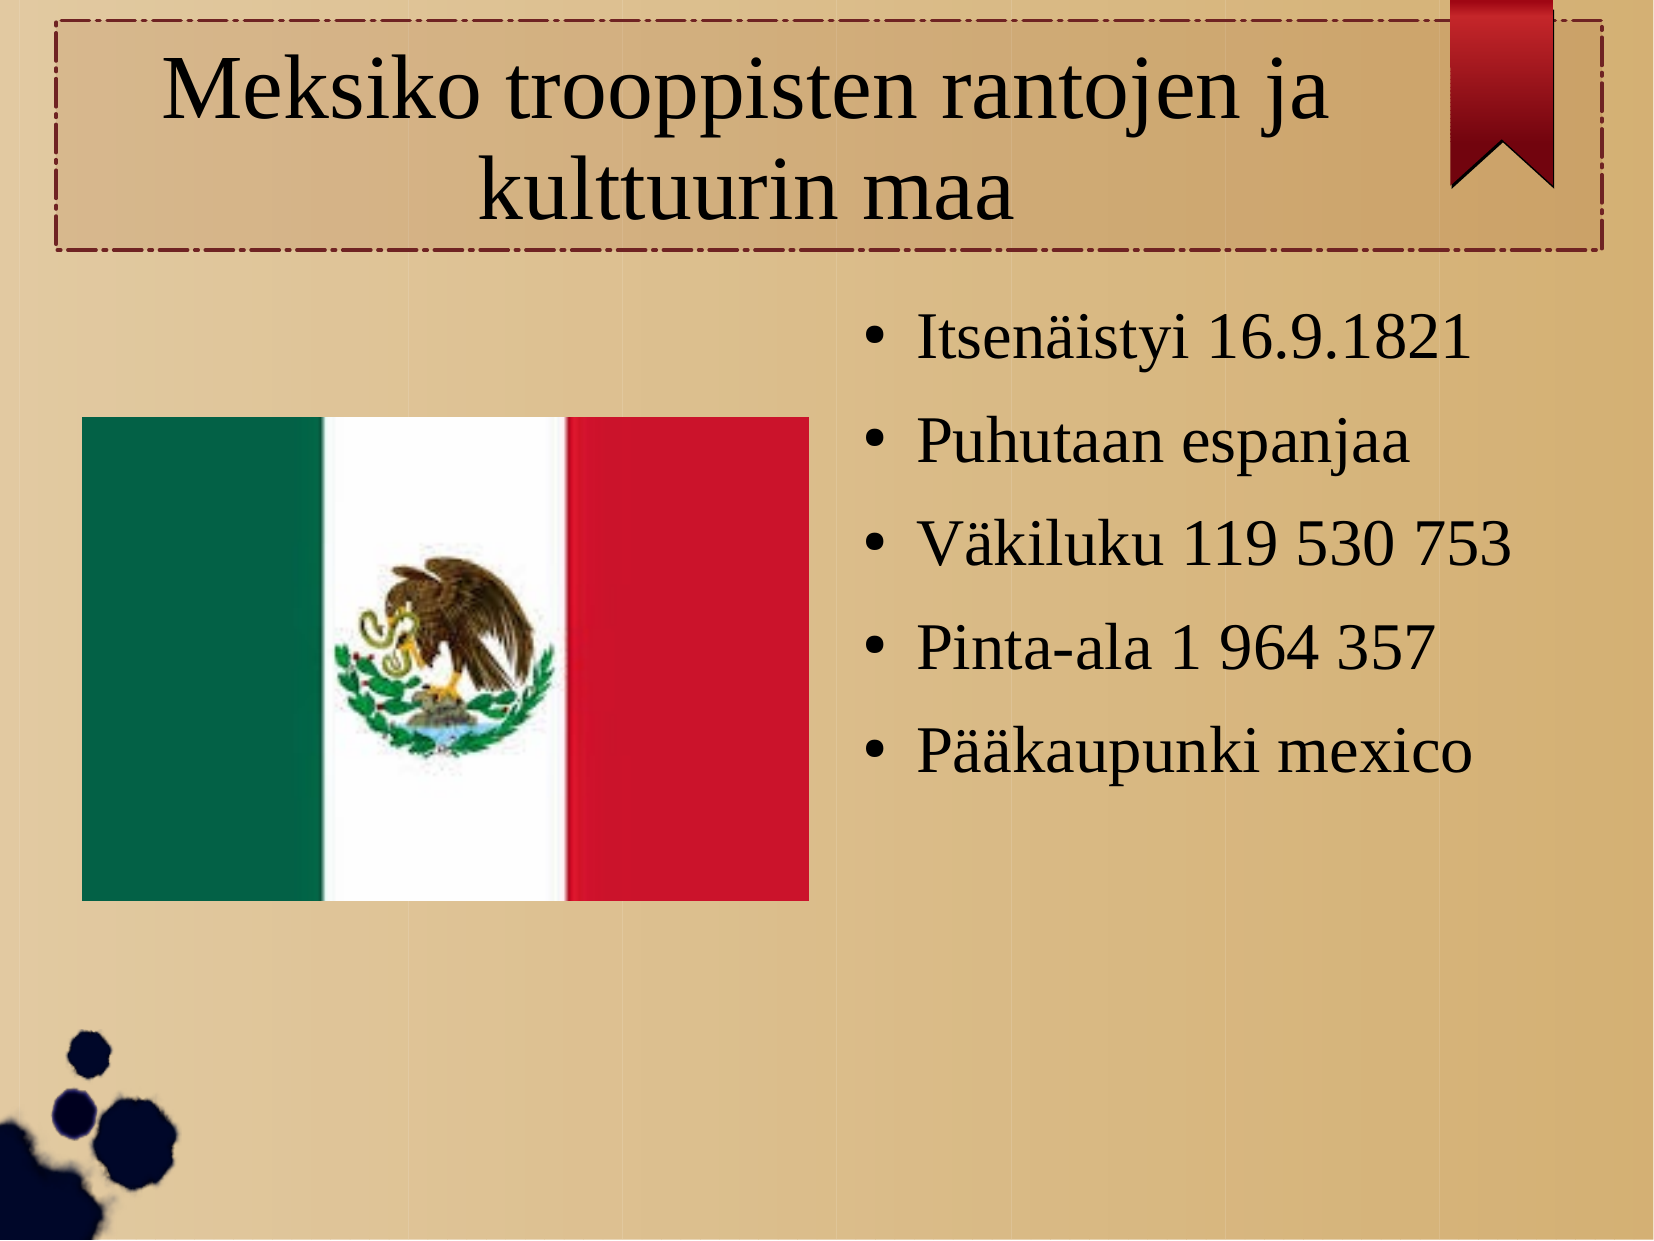

# Meksiko trooppisten rantojen ja kulttuurin maa
Itsenäistyi 16.9.1821
Puhutaan espanjaa
Väkiluku 119 530 753
Pinta-ala 1 964 357
Pääkaupunki mexico